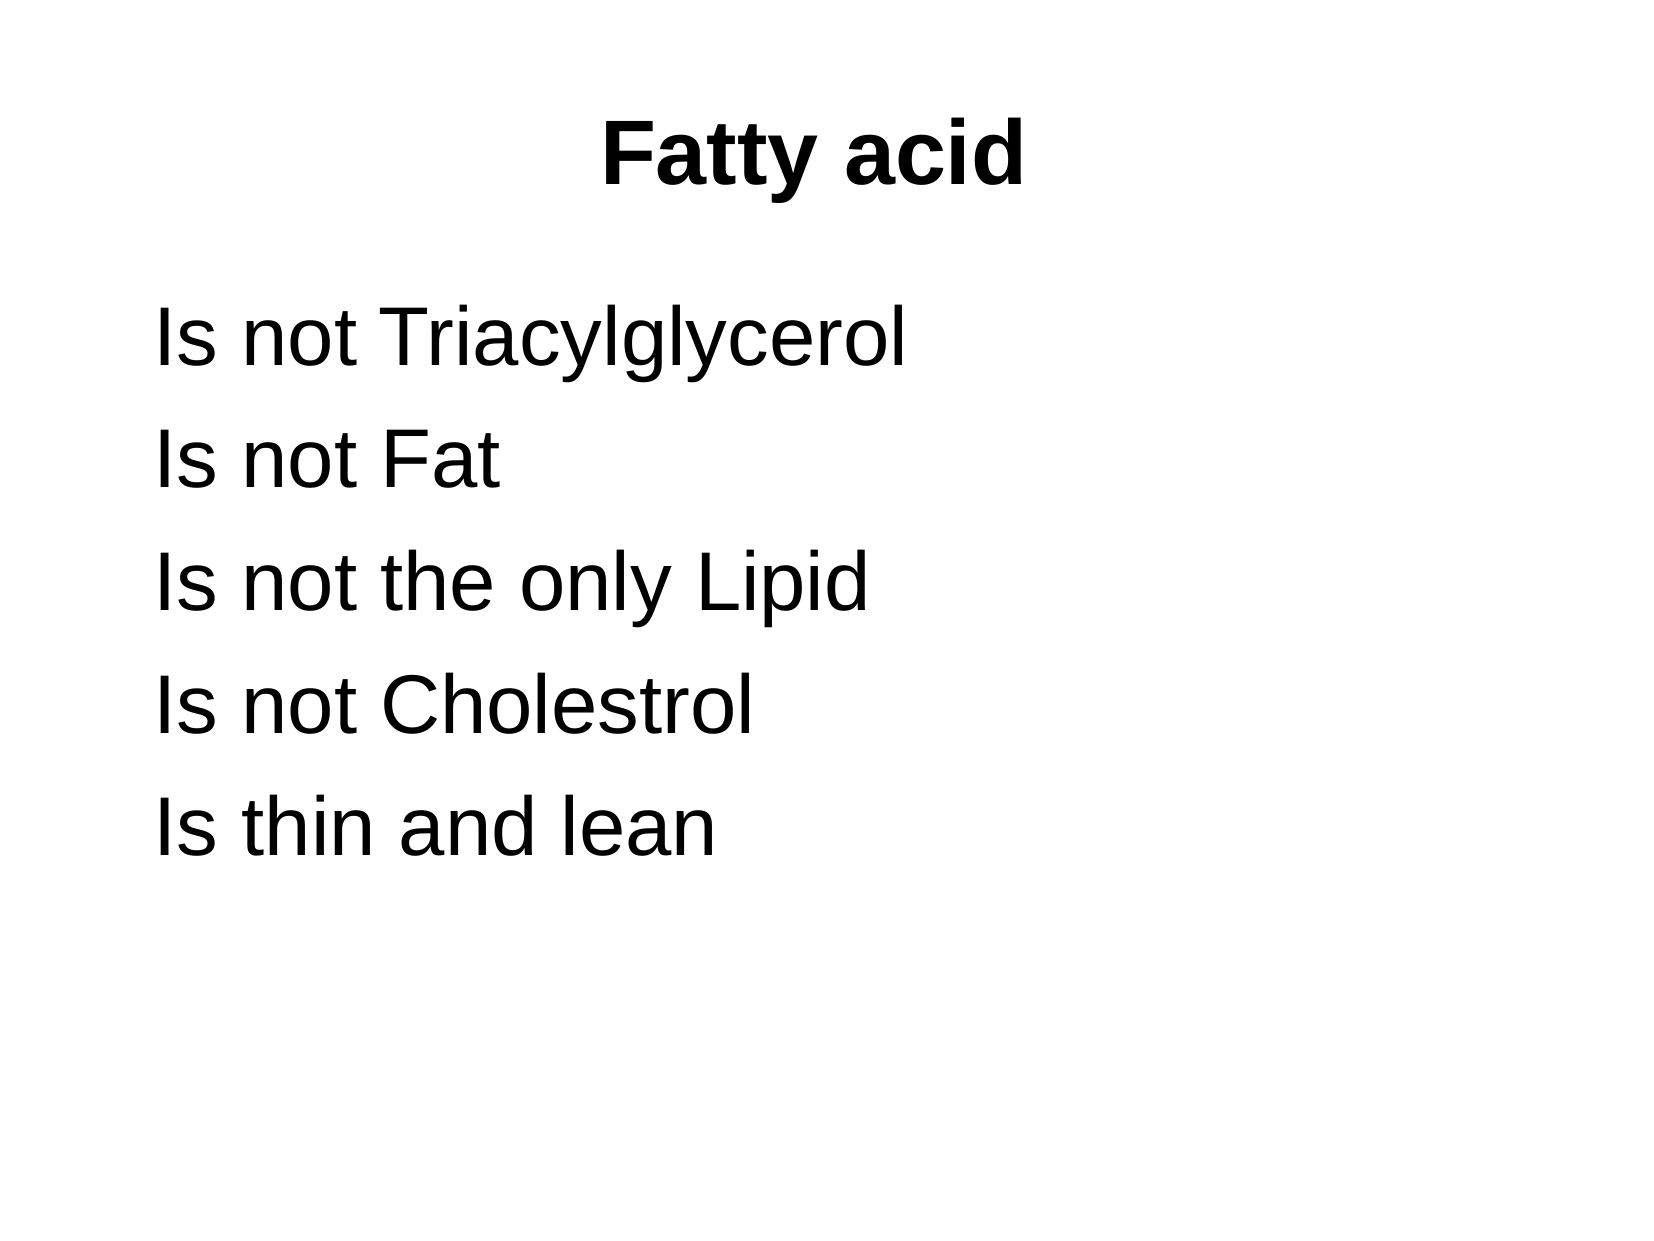

# Fatty acid
Is not Triacylglycerol
Is not Fat
Is not the only Lipid
Is not Cholestrol
Is thin and lean